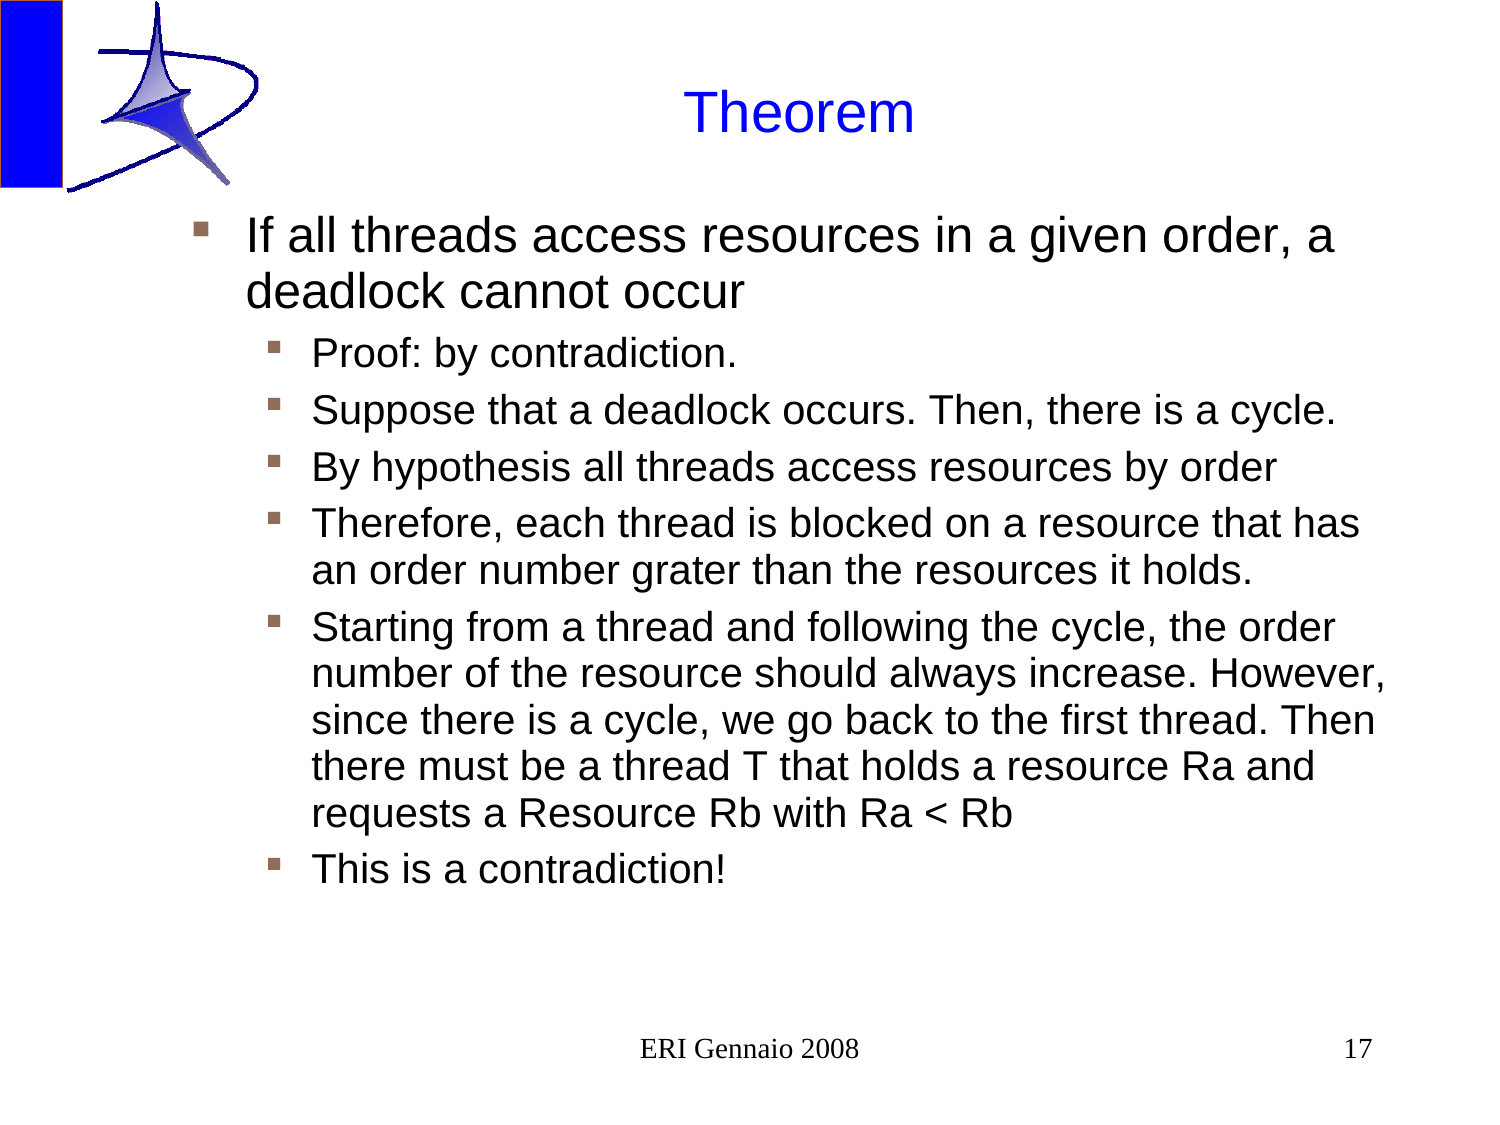

# Theorem
If all threads access resources in a given order, a deadlock cannot occur
Proof: by contradiction.
Suppose that a deadlock occurs. Then, there is a cycle.
By hypothesis all threads access resources by order
Therefore, each thread is blocked on a resource that has an order number grater than the resources it holds.
Starting from a thread and following the cycle, the order number of the resource should always increase. However, since there is a cycle, we go back to the first thread. Then there must be a thread T that holds a resource Ra and requests a Resource Rb with Ra < Rb
This is a contradiction!
ERI Gennaio 2008
17